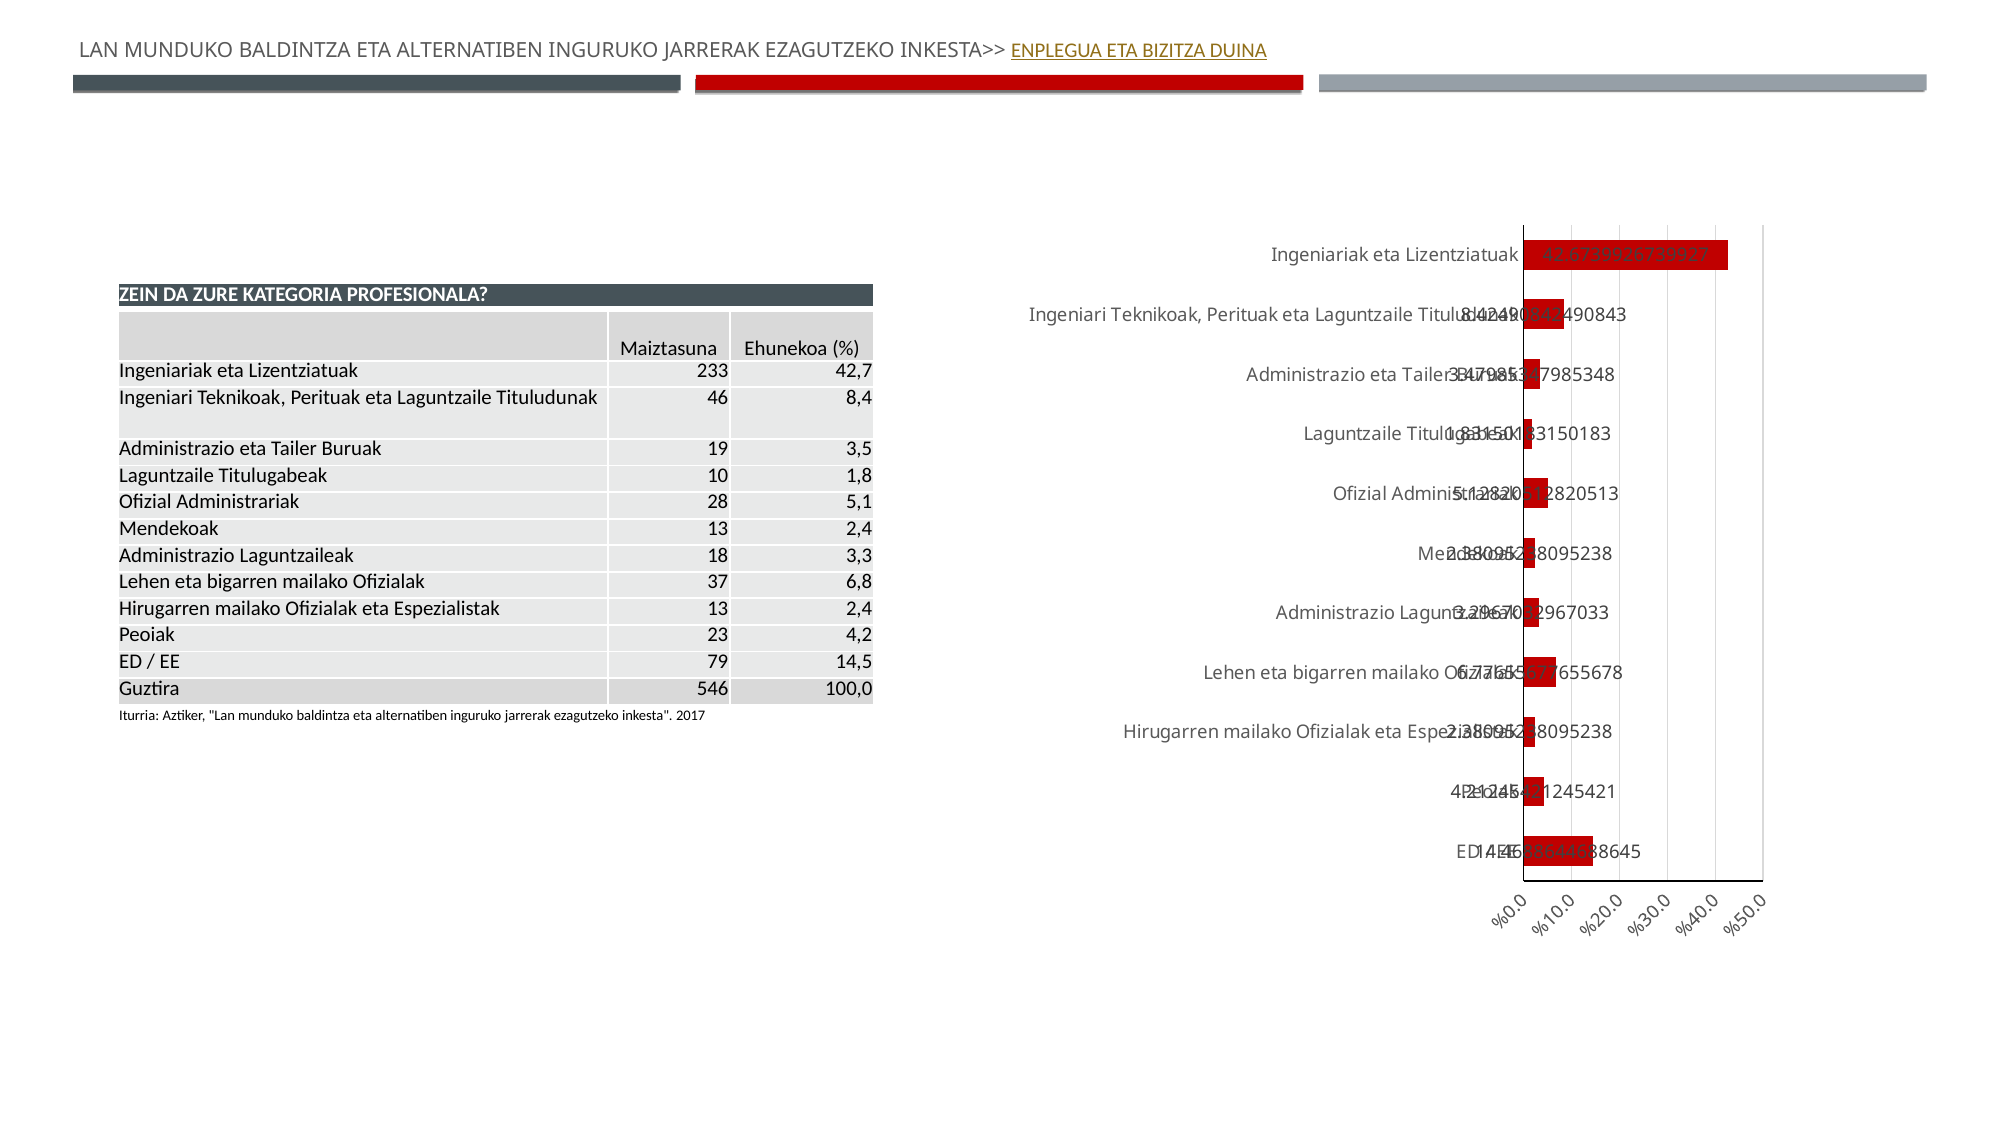

LAN MUNDUKO BALDINTZA ETA ALTERNATIBEN INGURUKO JARRERAK EZAGUTZEKO INKESTA>> ENPLEGUA ETA BIZITZA DUINA
### Chart
| Category | |
|---|---|
| ED / EE | 14.4688644688645 |
| Peoiak | 4.21245421245421 |
| Hirugarren mailako Ofizialak eta Espezialistak | 2.38095238095238 |
| Lehen eta bigarren mailako Ofizialak | 6.77655677655678 |
| Administrazio Laguntzaileak | 3.2967032967033 |
| Mendekoak | 2.38095238095238 |
| Ofizial Administrariak | 5.12820512820513 |
| Laguntzaile Titulugabeak | 1.83150183150183 |
| Administrazio eta Tailer Buruak | 3.47985347985348 |
| Ingeniari Teknikoak, Perituak eta Laguntzaile Tituludunak | 8.42490842490843 |
| Ingeniariak eta Lizentziatuak | 42.6739926739927 || ZEIN DA ZURE KATEGORIA PROFESIONALA? | | |
| --- | --- | --- |
| | Maiztasuna | Ehunekoa (%) |
| Ingeniariak eta Lizentziatuak | 233 | 42,7 |
| Ingeniari Teknikoak, Perituak eta Laguntzaile Tituludunak | 46 | 8,4 |
| Administrazio eta Tailer Buruak | 19 | 3,5 |
| Laguntzaile Titulugabeak | 10 | 1,8 |
| Ofizial Administrariak | 28 | 5,1 |
| Mendekoak | 13 | 2,4 |
| Administrazio Laguntzaileak | 18 | 3,3 |
| Lehen eta bigarren mailako Ofizialak | 37 | 6,8 |
| Hirugarren mailako Ofizialak eta Espezialistak | 13 | 2,4 |
| Peoiak | 23 | 4,2 |
| ED / EE | 79 | 14,5 |
| Guztira | 546 | 100,0 |
| Iturria: Aztiker, "Lan munduko baldintza eta alternatiben inguruko jarrerak ezagutzeko inkesta". 2017 | | |